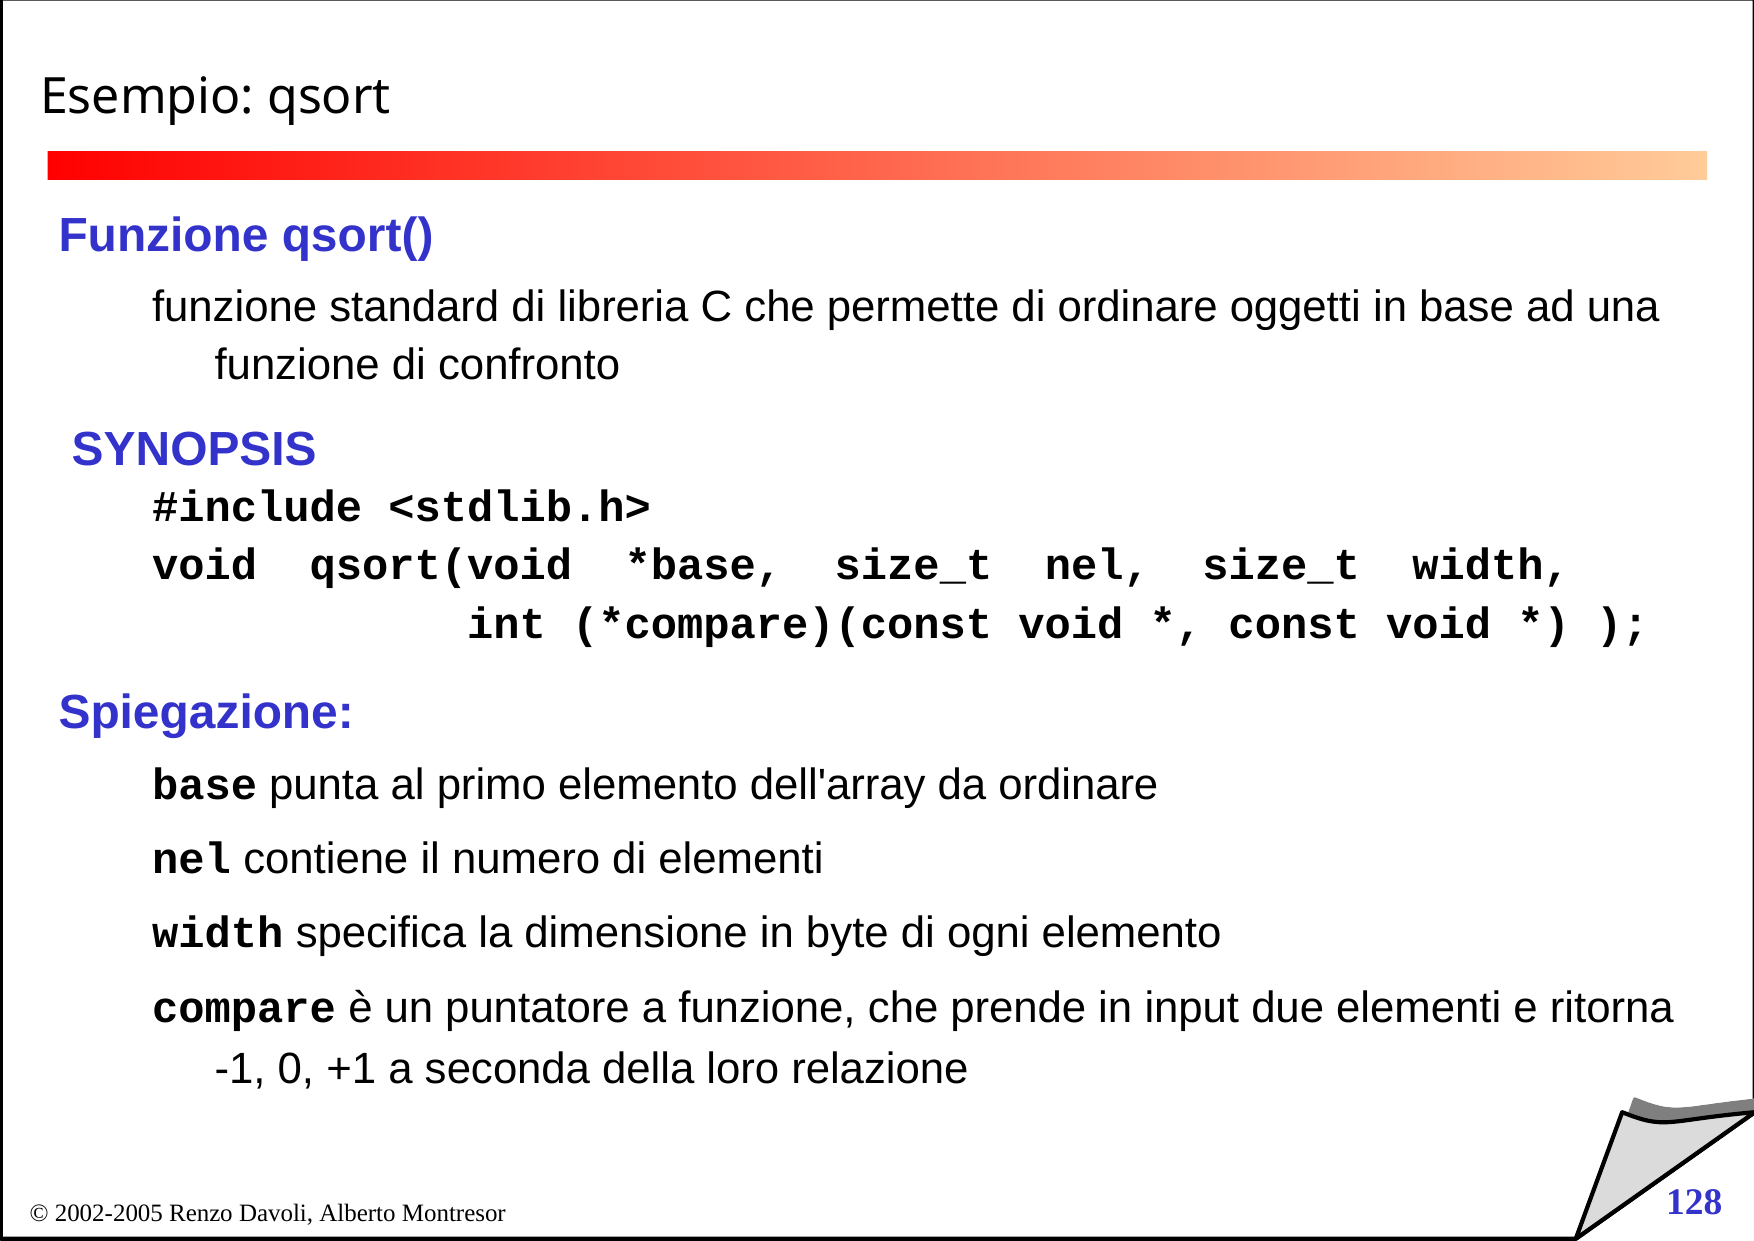

# Esempio: qsort
Funzione qsort()
funzione standard di libreria C che permette di ordinare oggetti in base ad una funzione di confronto
 SYNOPSIS
#include <stdlib.h>
void qsort(void *base, size_t nel, size_t width,
 int (*compare)(const void *, const void *) );
Spiegazione:
base punta al primo elemento dell'array da ordinare
nel contiene il numero di elementi
width specifica la dimensione in byte di ogni elemento
compare è un puntatore a funzione, che prende in input due elementi e ritorna -1, 0, +1 a seconda della loro relazione